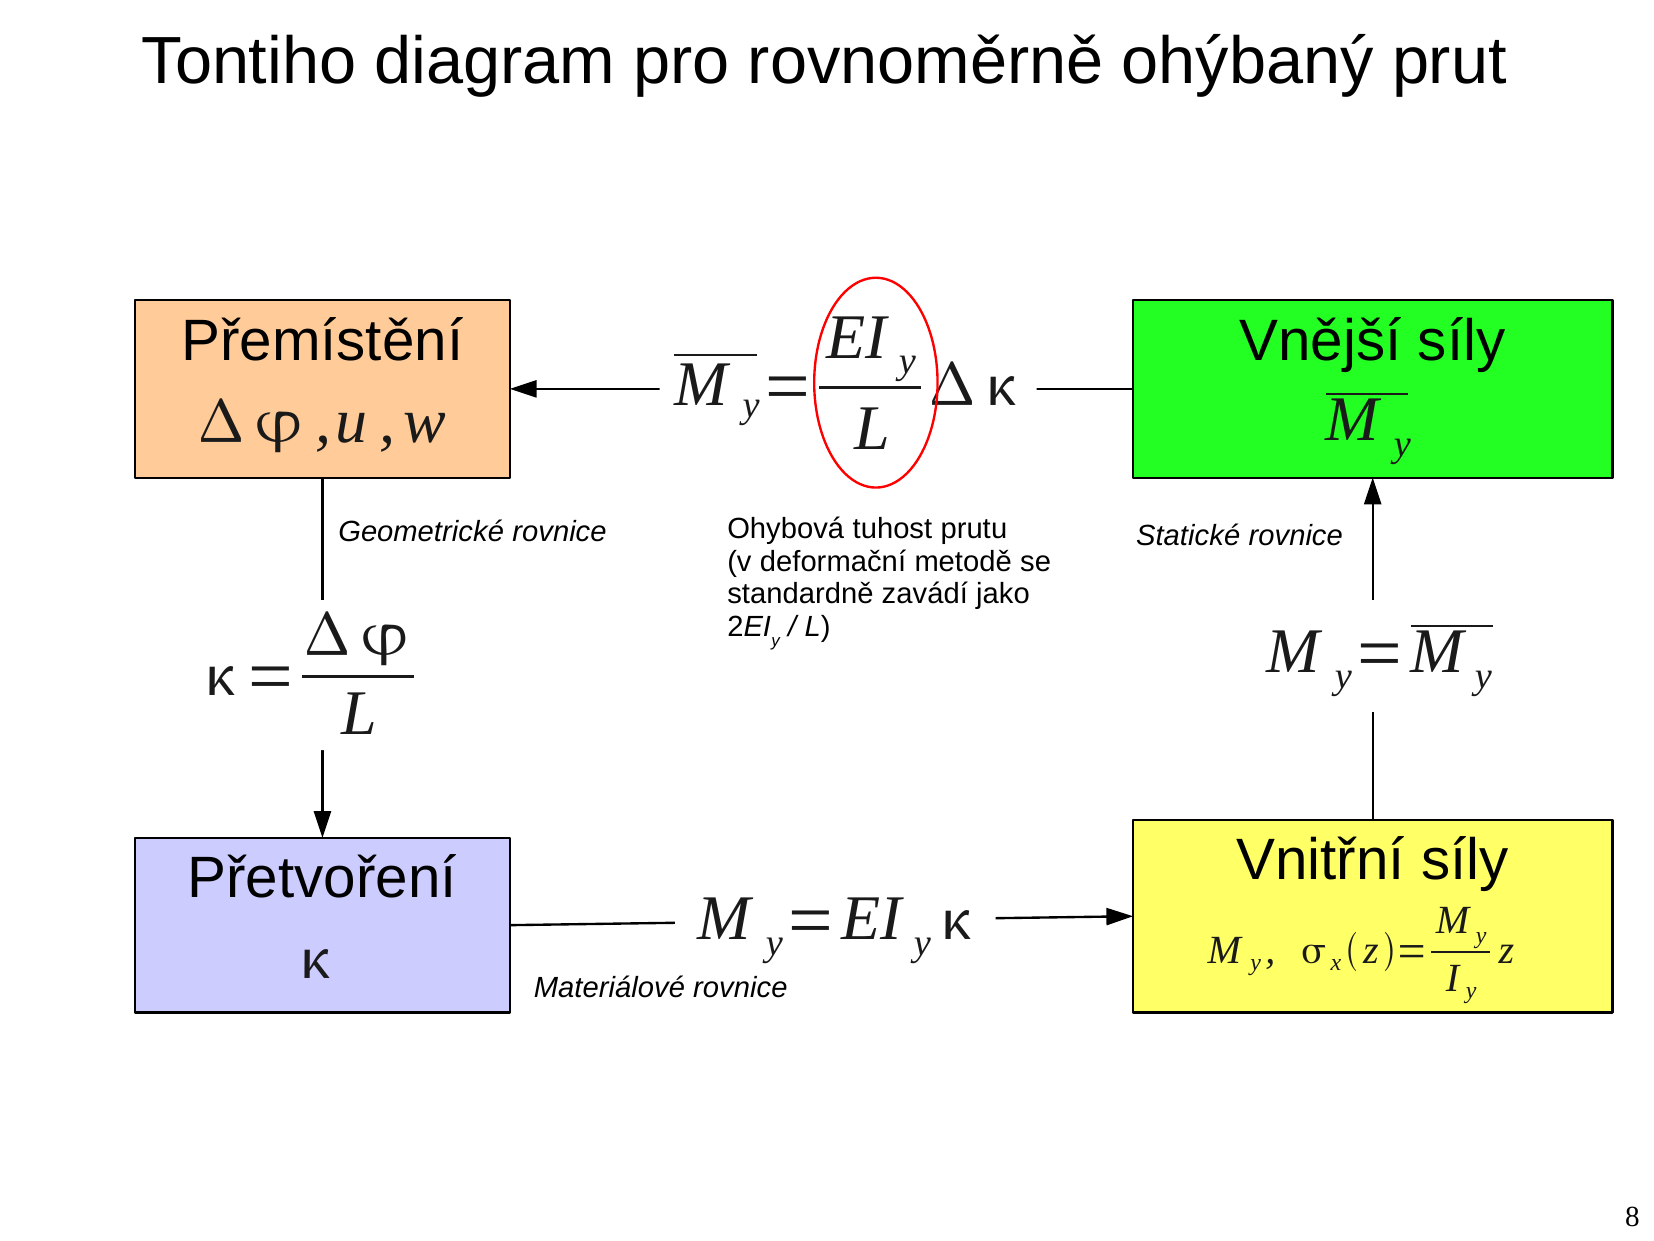

# Tontiho diagram pro rovnoměrně ohýbaný prut
Přemístění
Vnější síly
Ohybová tuhost prutu
(v deformační metodě se standardně zavádí jako 2EIy / L)
Geometrické rovnice
Statické rovnice
Vnitřní síly
Přetvoření
Materiálové rovnice
8